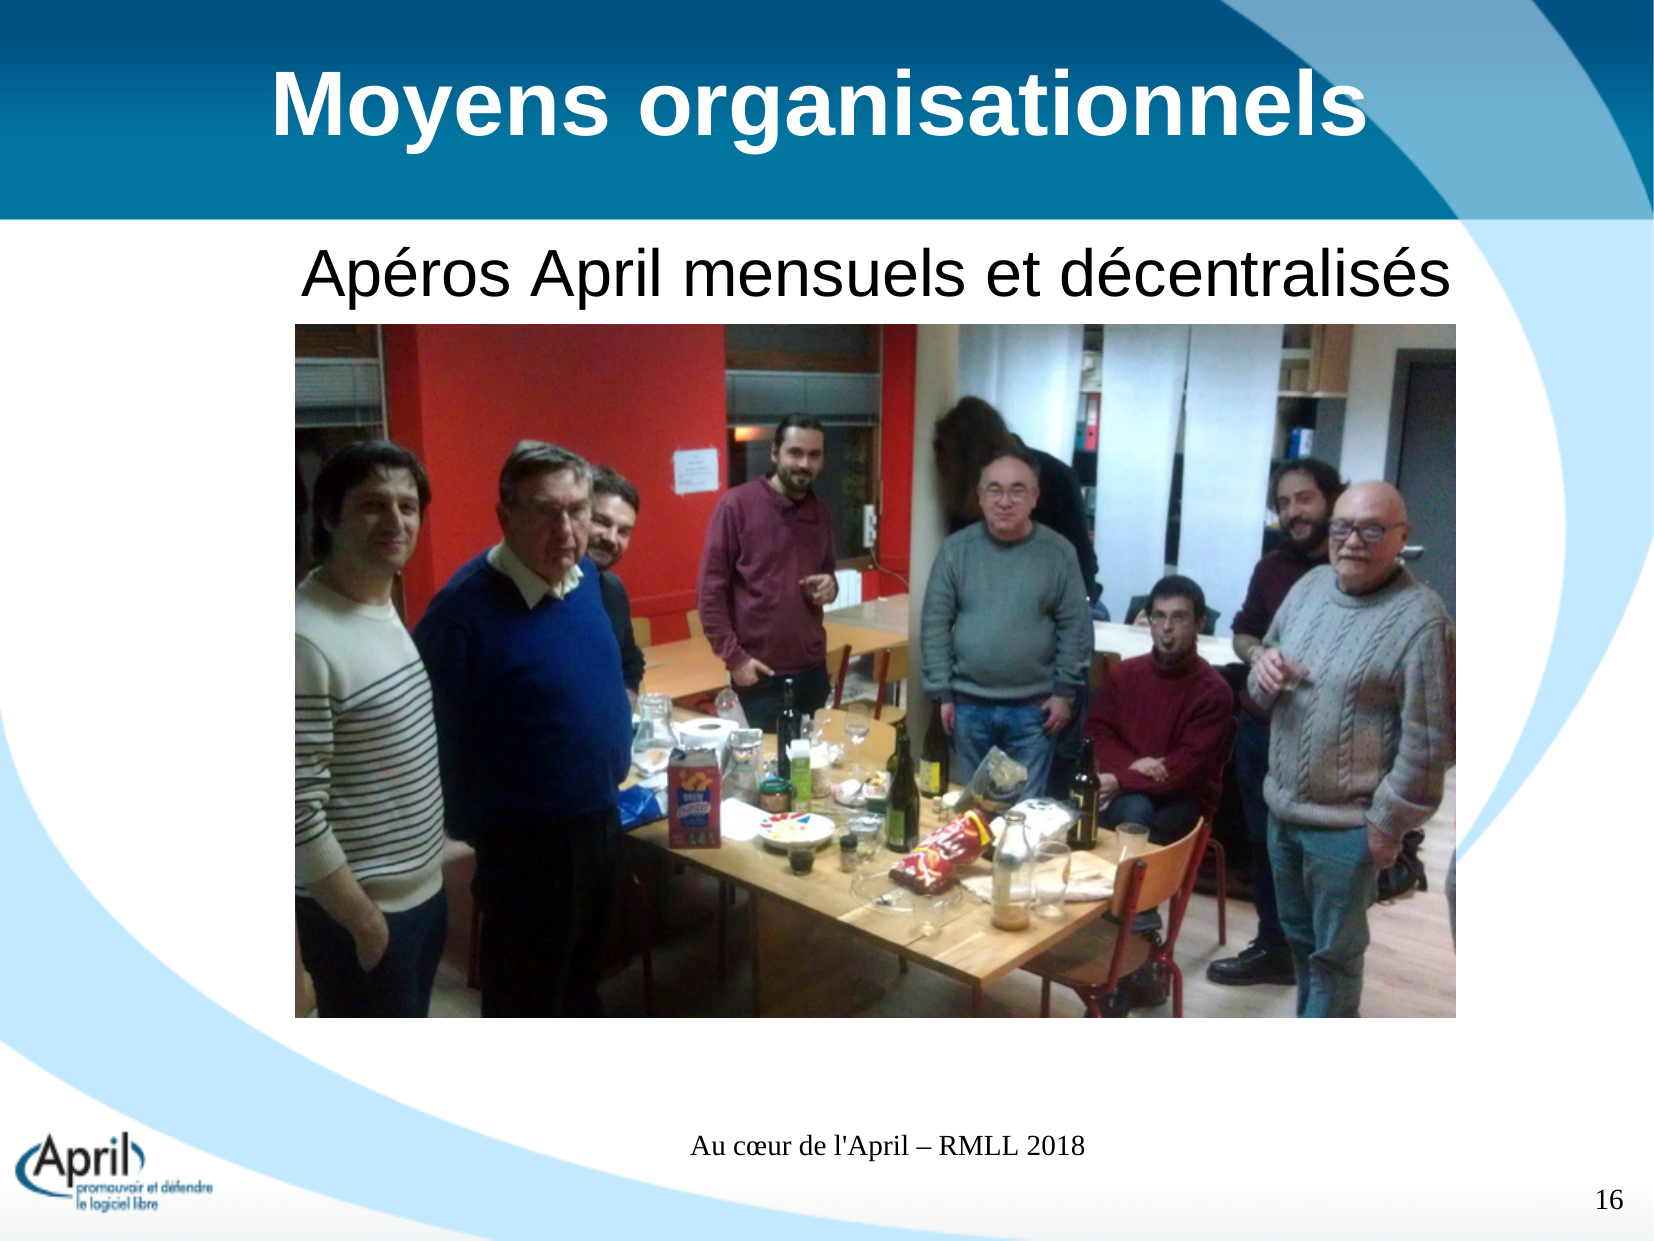

# Moyens organisationnels
Apéros April mensuels et décentralisés
Au cœur de l'April – RMLL 2018
16